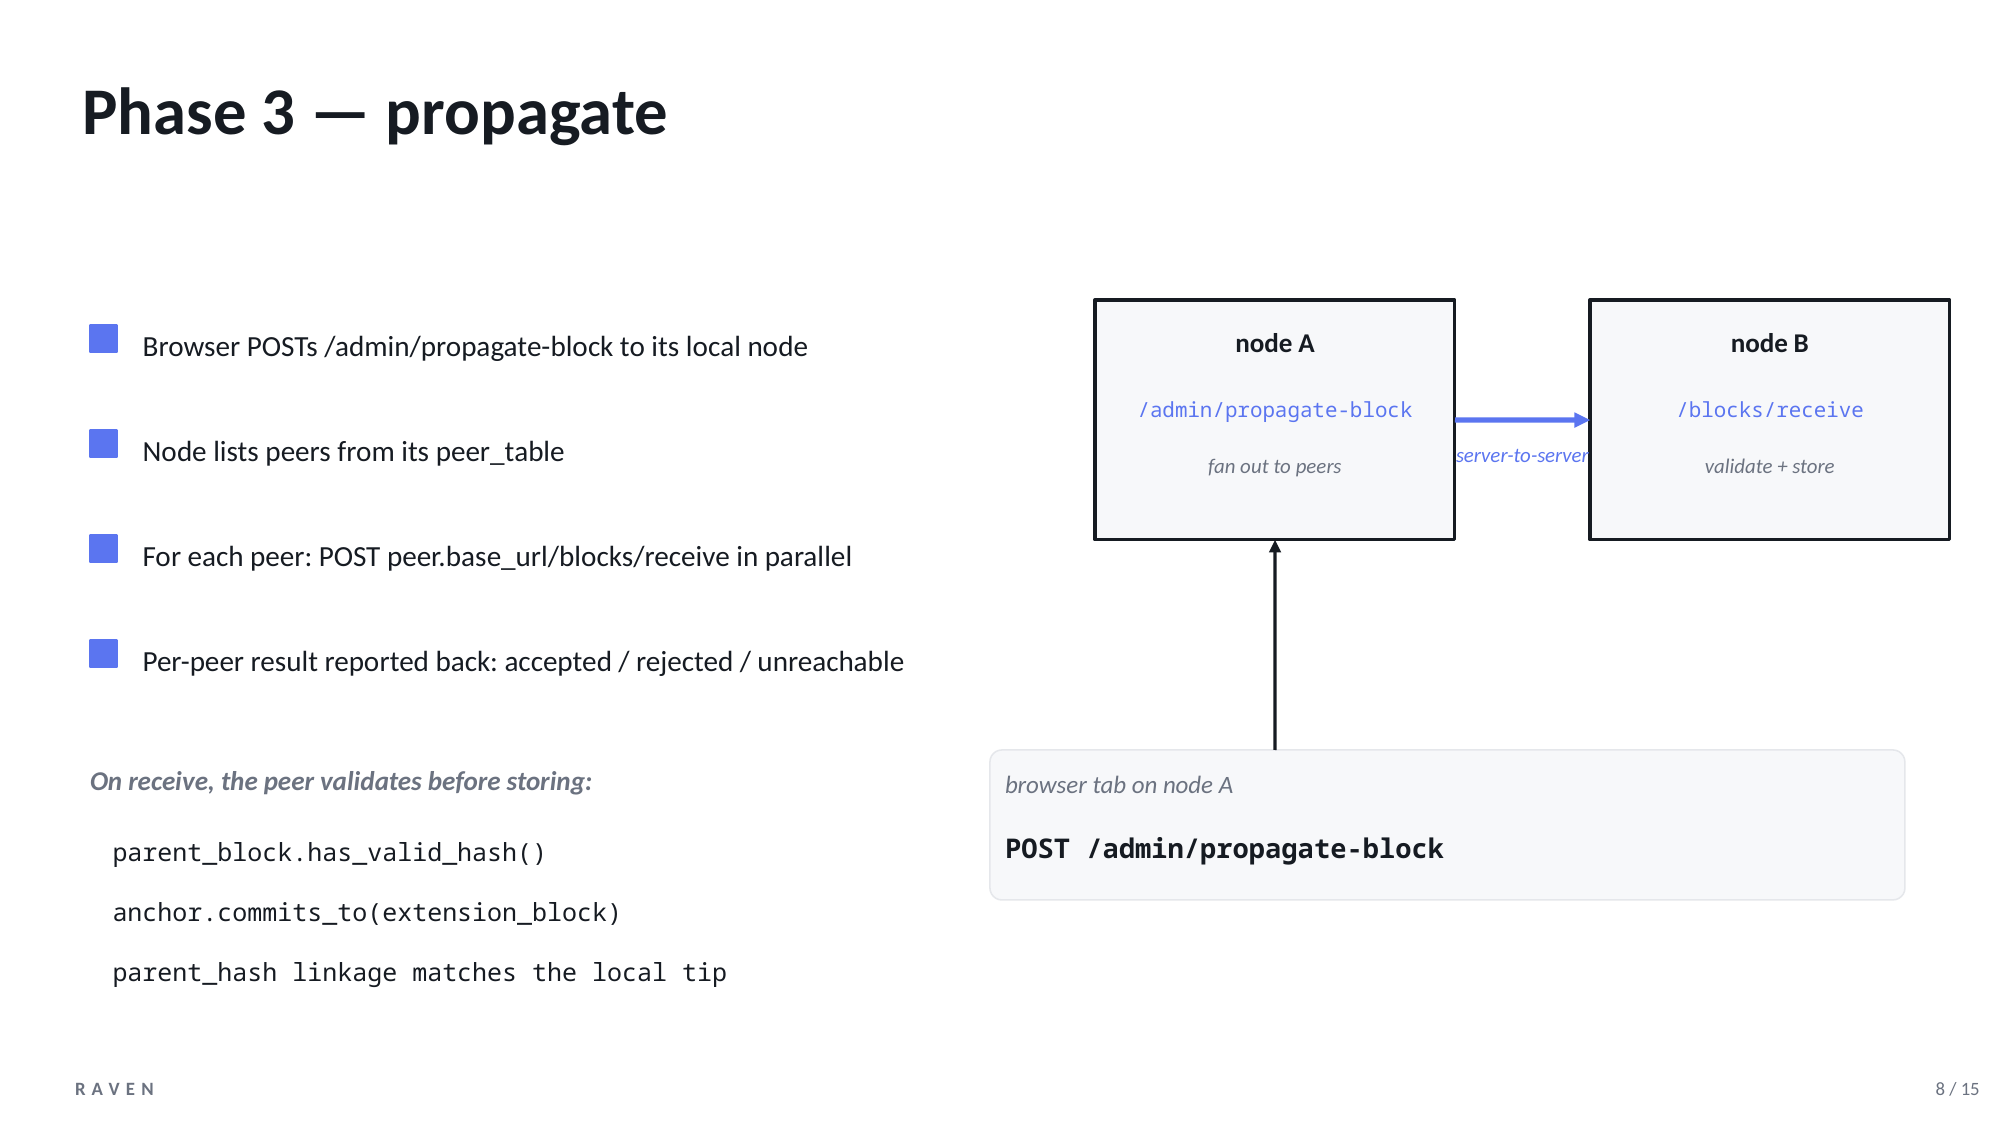

Phase 3 — propagate
Browser POSTs /admin/propagate-block to its local node
node A
node B
/admin/propagate-block
/blocks/receive
Node lists peers from its peer_table
server-to-server
fan out to peers
validate + store
For each peer: POST peer.base_url/blocks/receive in parallel
Per-peer result reported back: accepted / rejected / unreachable
On receive, the peer validates before storing:
browser tab on node A
POST /admin/propagate-block
parent_block.has_valid_hash()
anchor.commits_to(extension_block)
parent_hash linkage matches the local tip
RAVEN
8 / 15